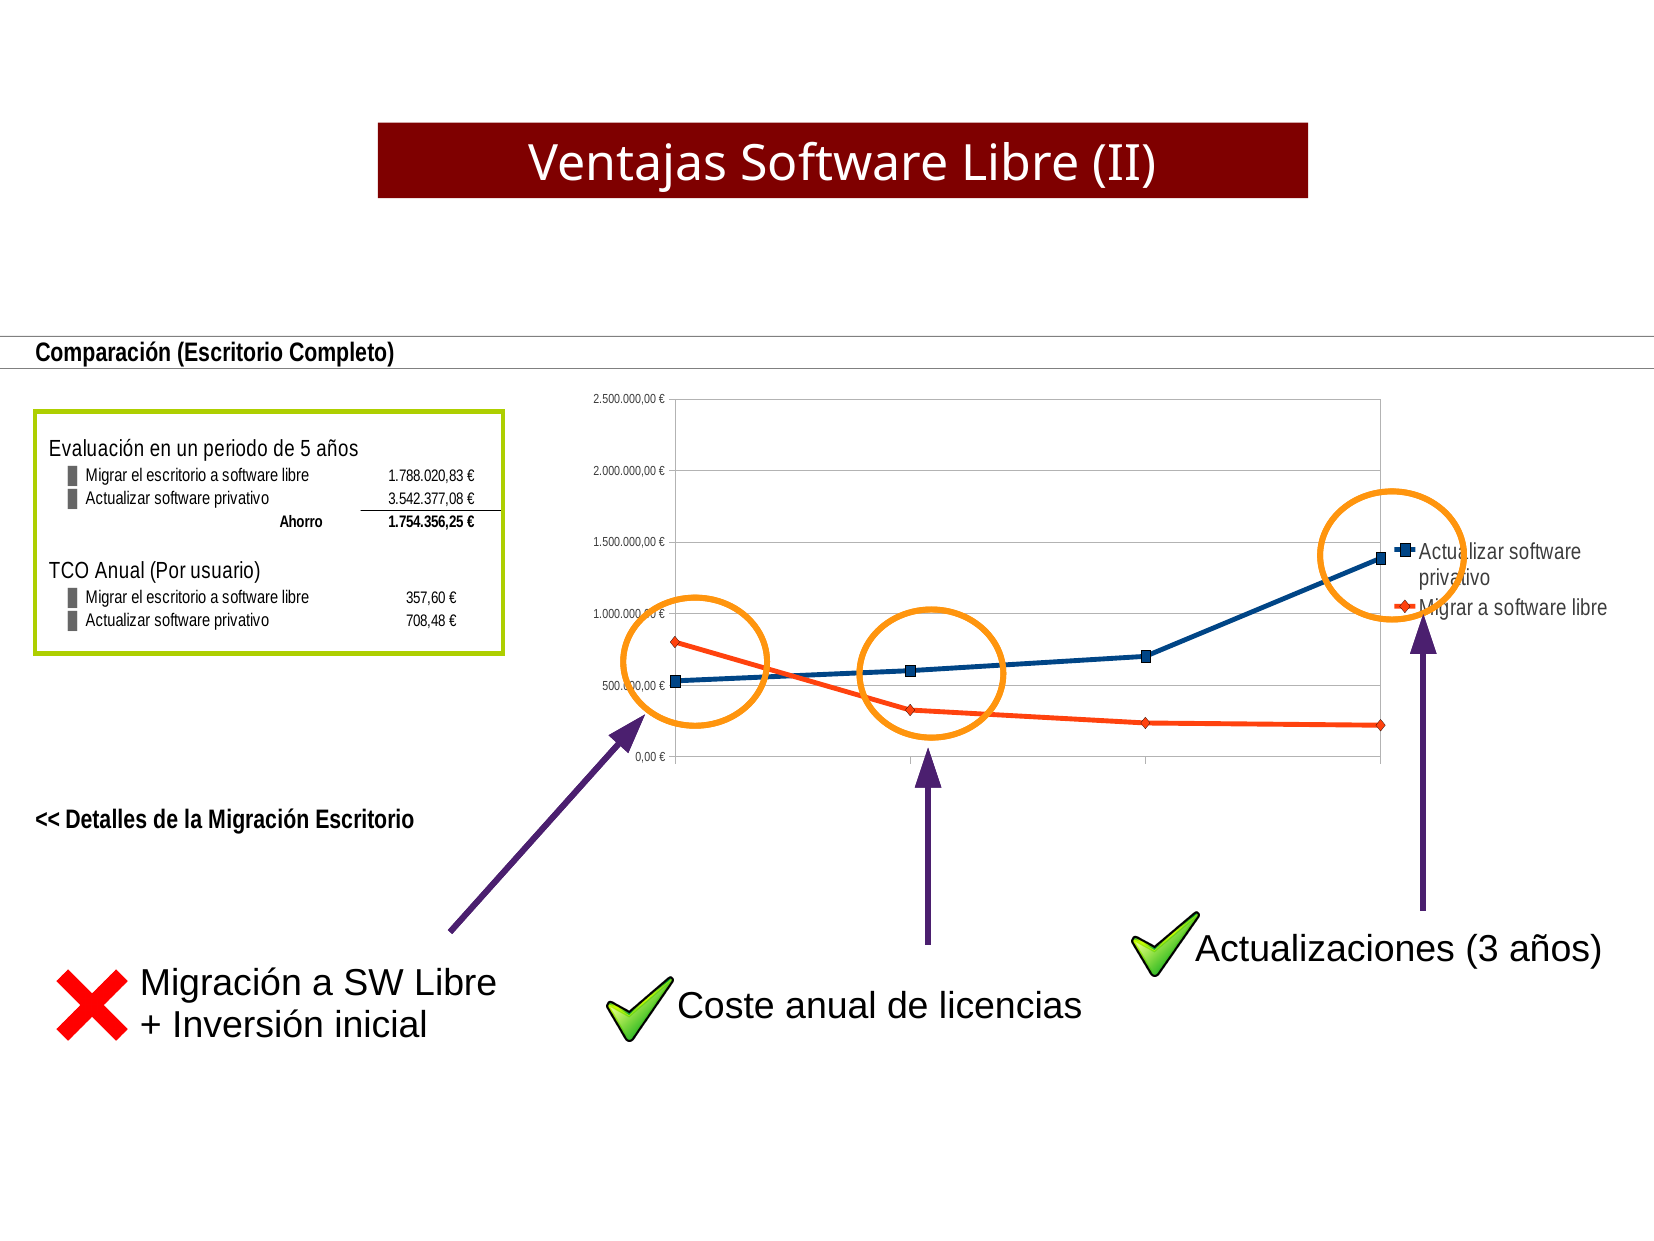

Ventajas Software Libre (II)
Actualizaciones (3 años)
Migración a SW Libre
+ Inversión inicial
Coste anual de licencias